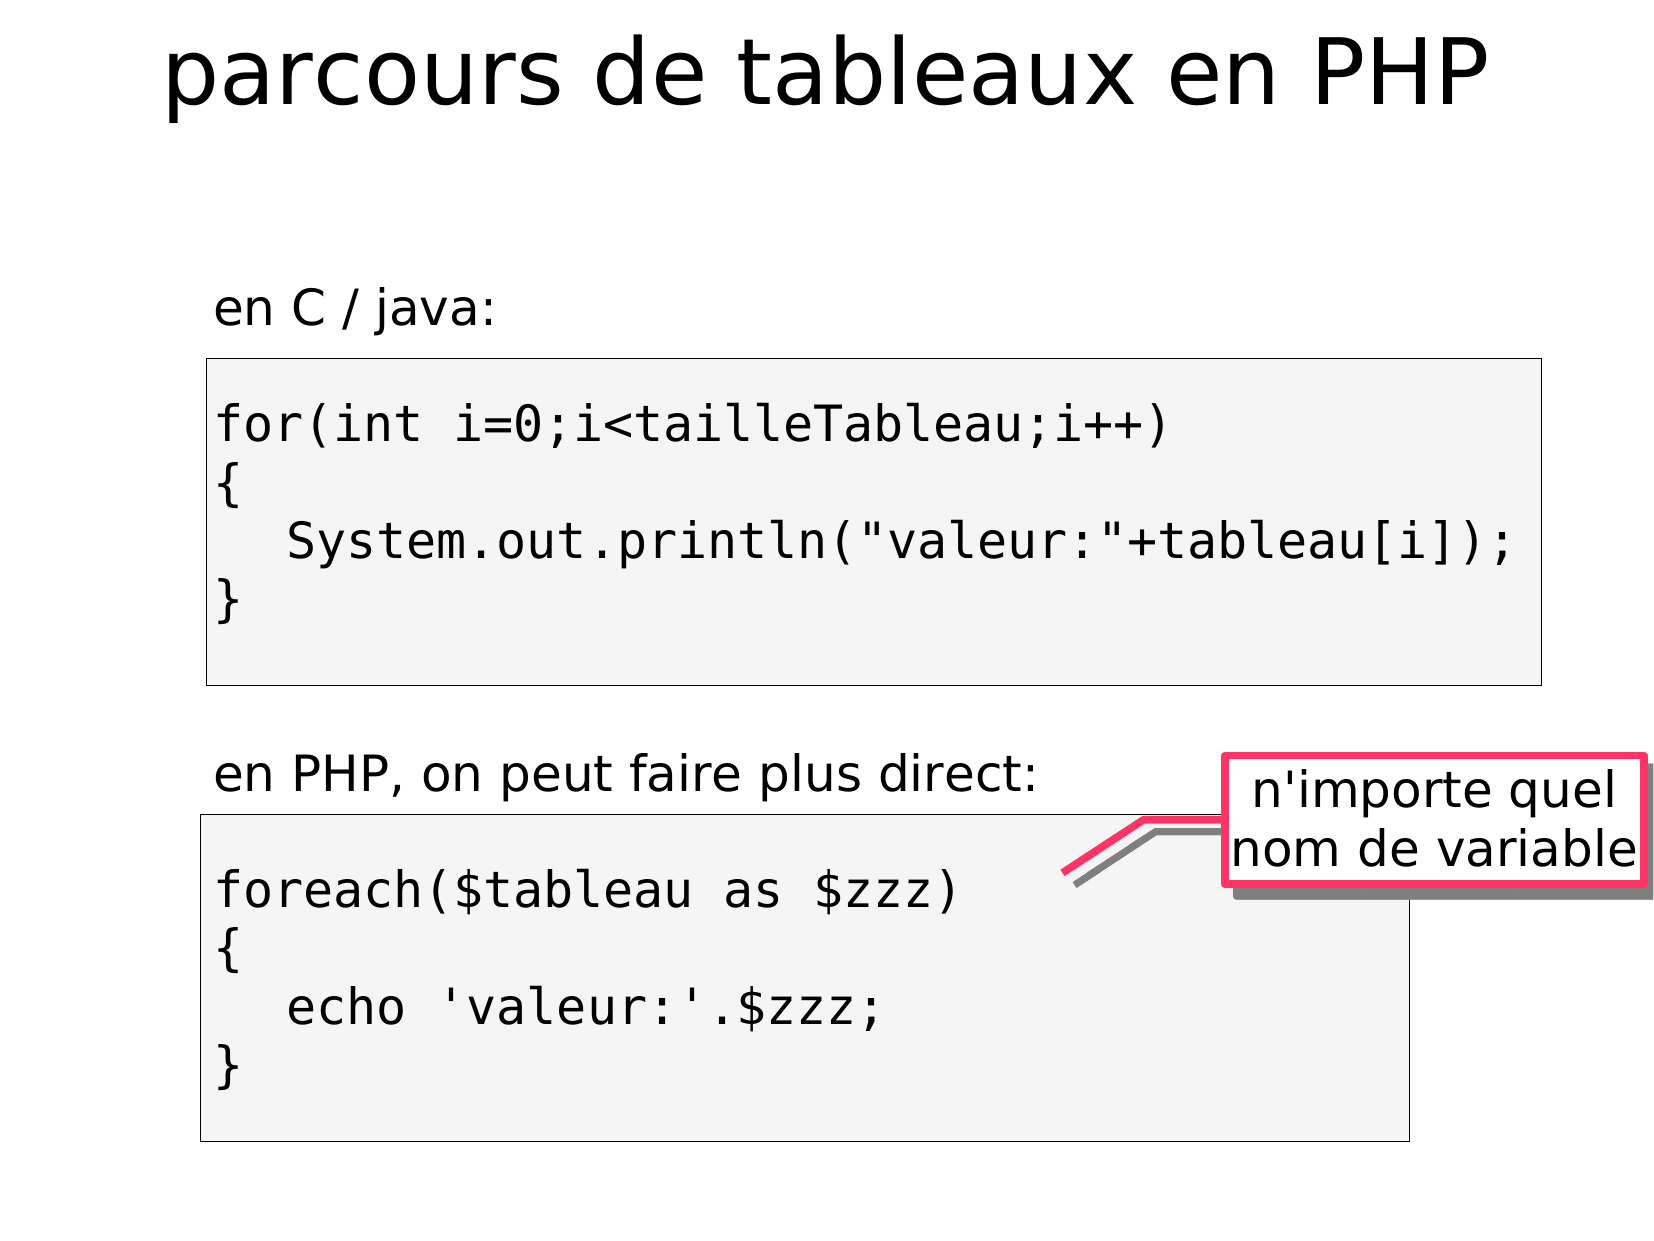

# parcours de tableaux en PHP
en C / java:
for(int i=0;i<tailleTableau;i++)
{
	System.out.println("valeur:"+tableau[i]);
}
en PHP, on peut faire plus direct:
foreach($tableau as $zzz)
{
	echo 'valeur:'.$zzz;
}